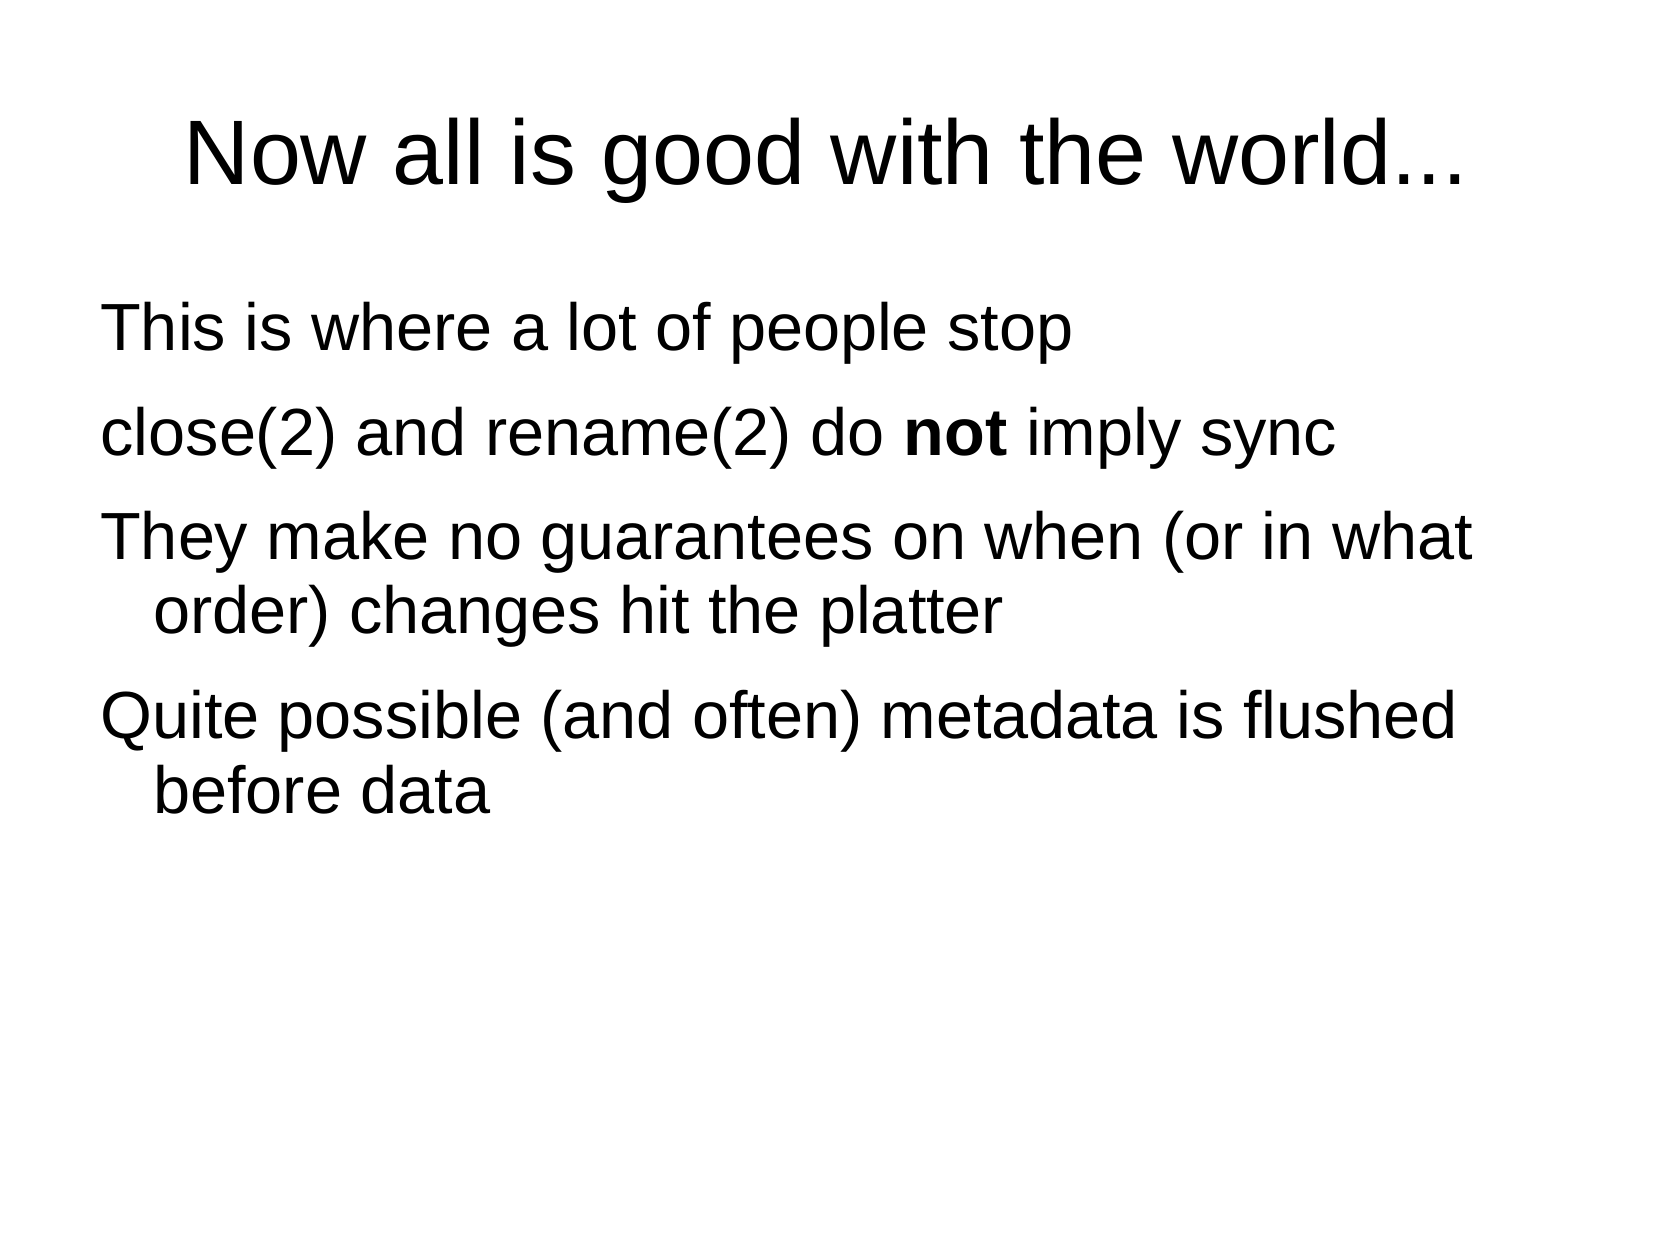

# Now all is good with the world...
This is where a lot of people stop
close(2) and rename(2) do not imply sync
They make no guarantees on when (or in what order) changes hit the platter
Quite possible (and often) metadata is flushed before data